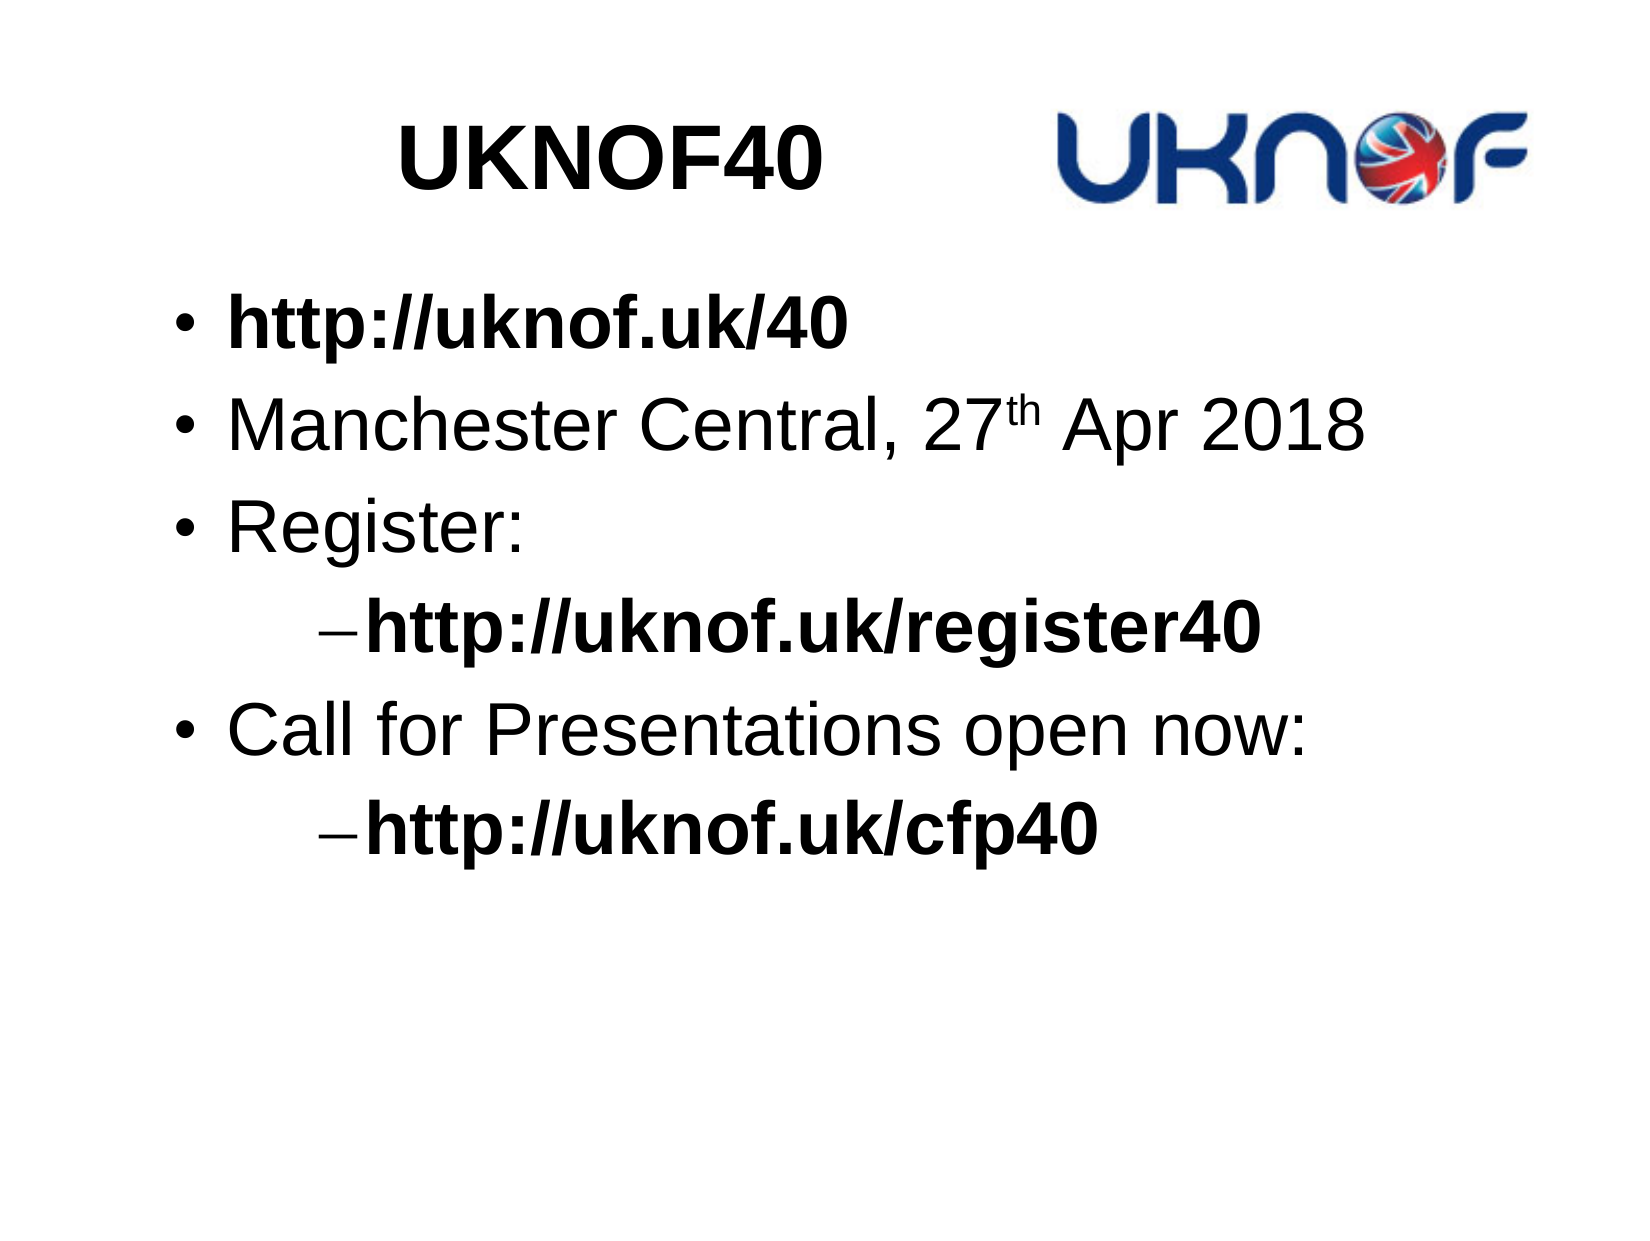

# UKNOF40
http://uknof.uk/40
Manchester Central, 27th Apr 2018
Register:
http://uknof.uk/register40
Call for Presentations open now:
http://uknof.uk/cfp40